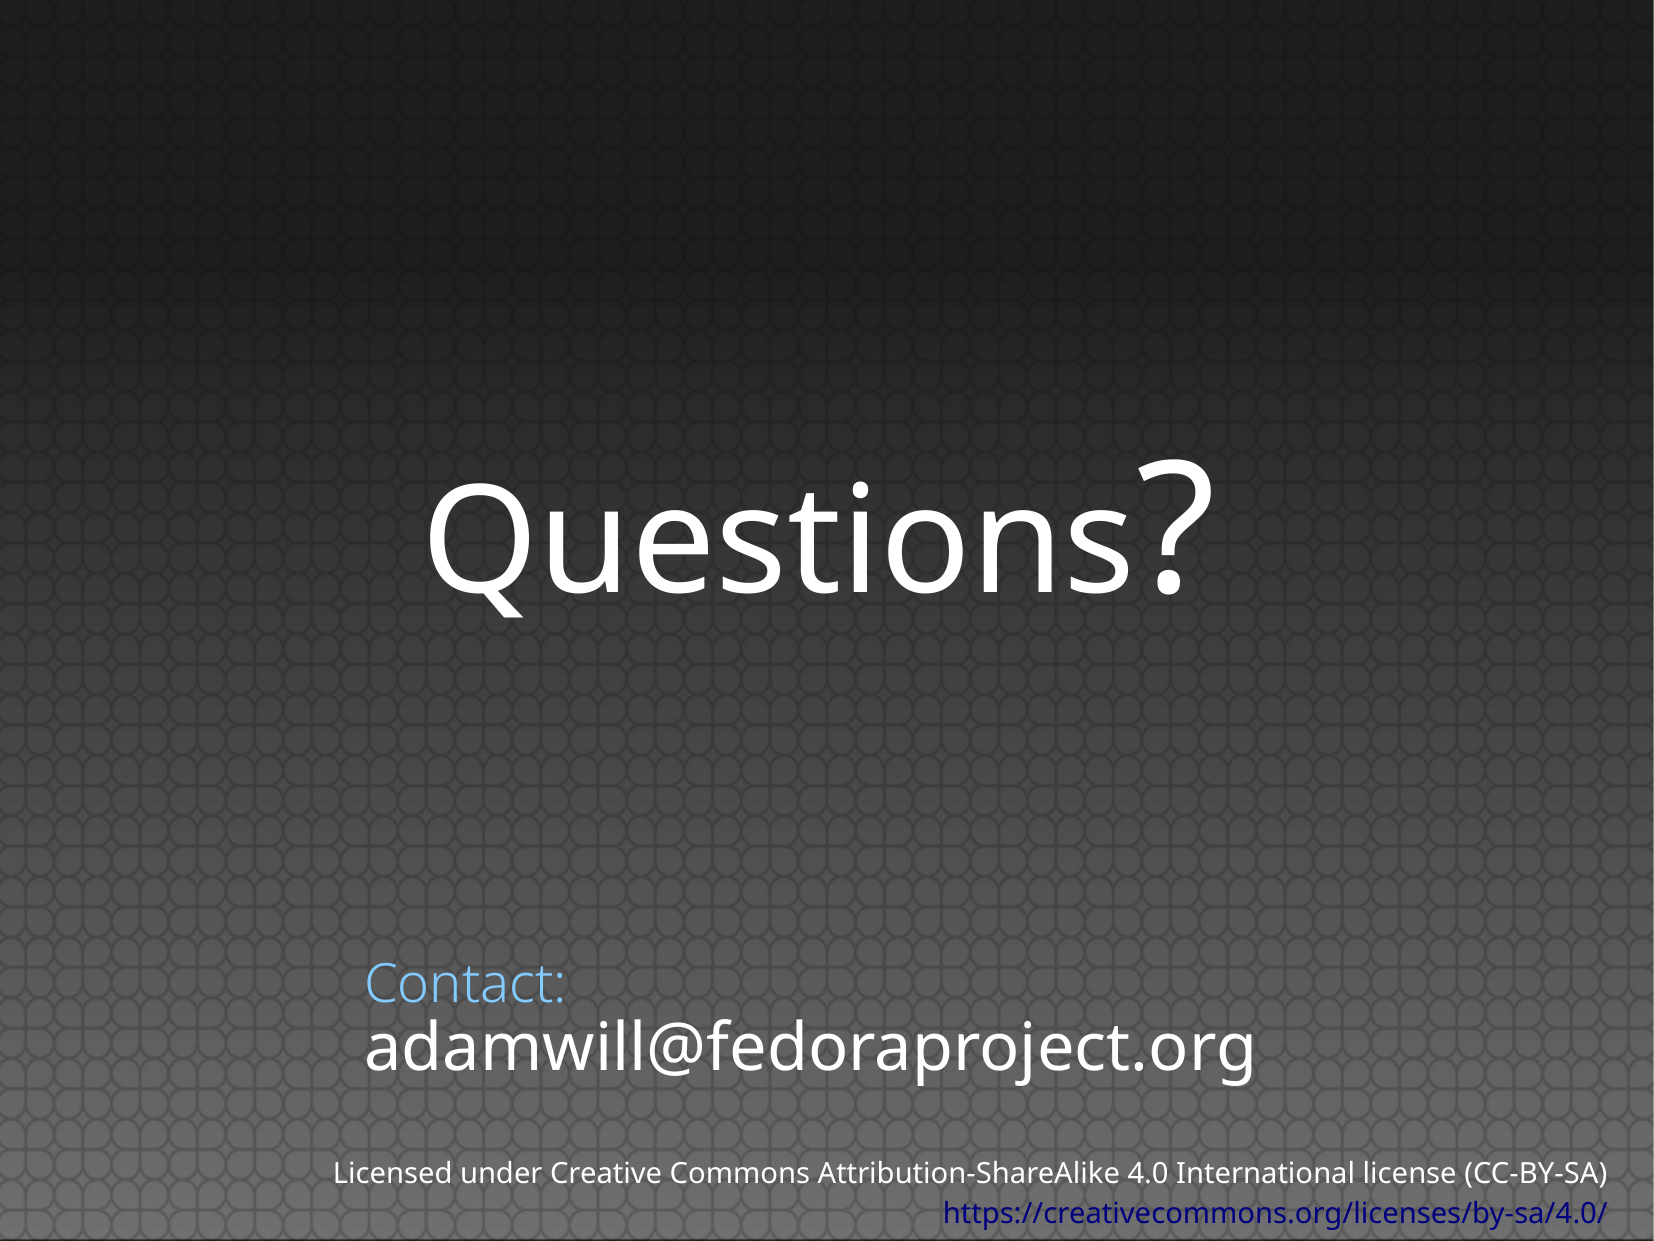

# Questions?
Contact:
adamwill@fedoraproject.org
Licensed under Creative Commons Attribution-ShareAlike 4.0 International license (CC-BY-SA)
https://creativecommons.org/licenses/by-sa/4.0/